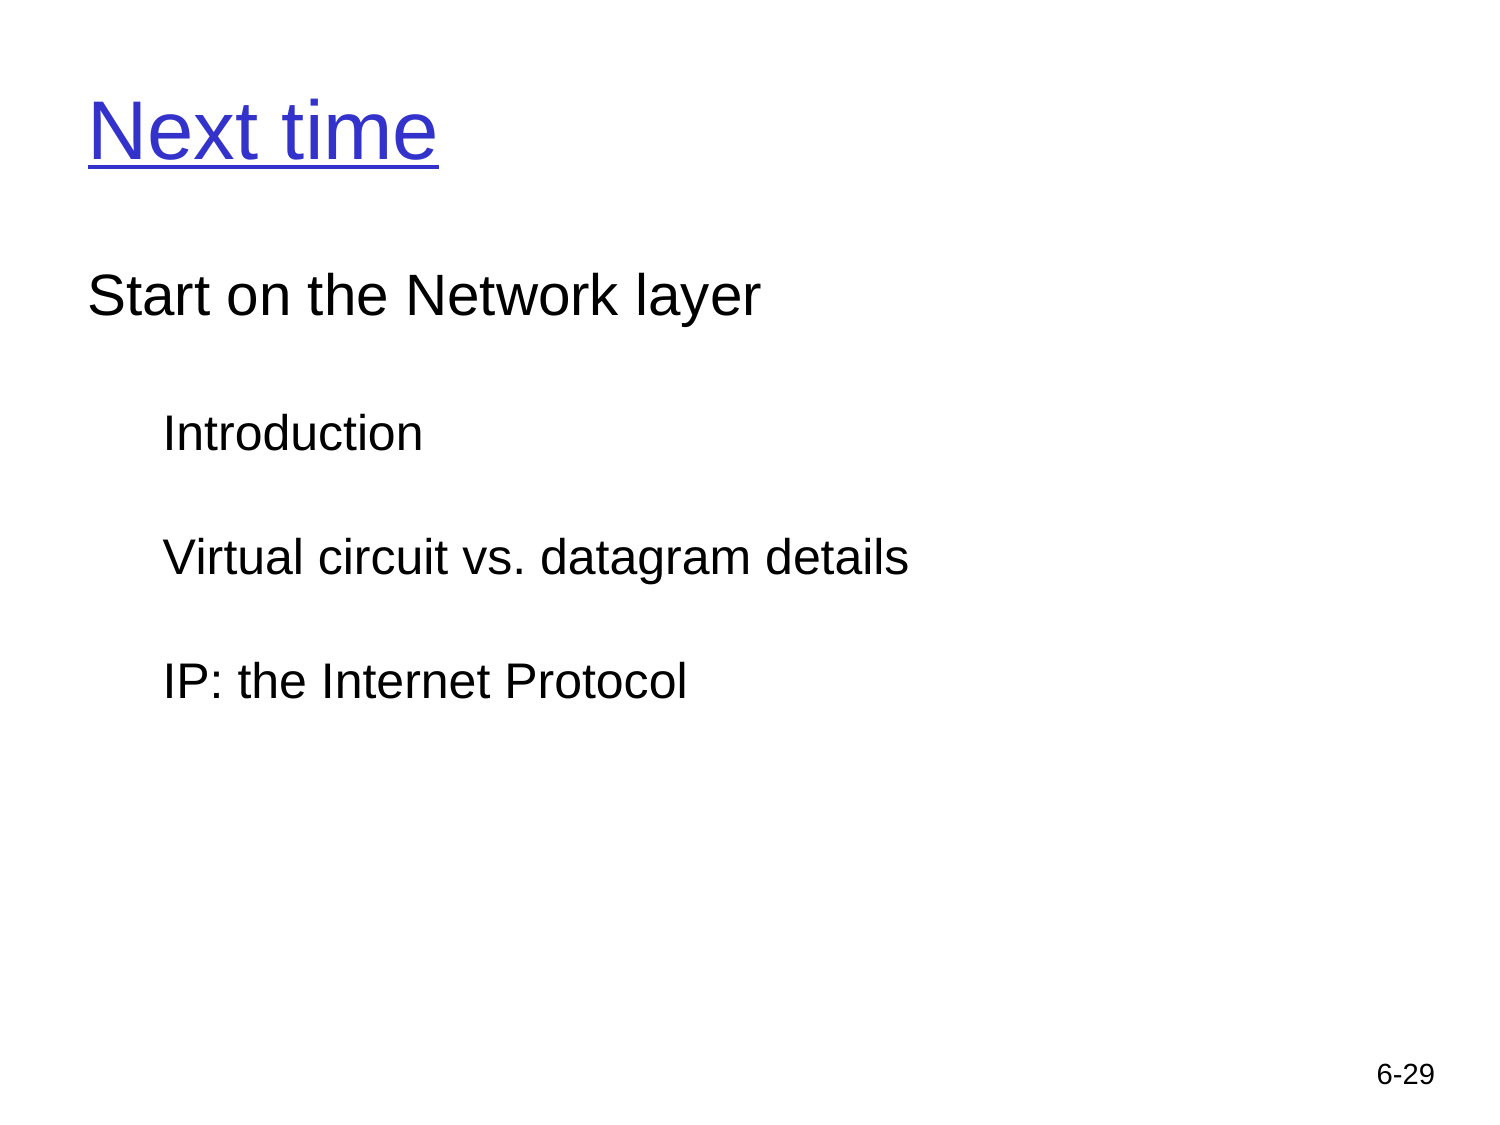

# Next time
Start on the Network layer
Introduction
Virtual circuit vs. datagram details
IP: the Internet Protocol
29